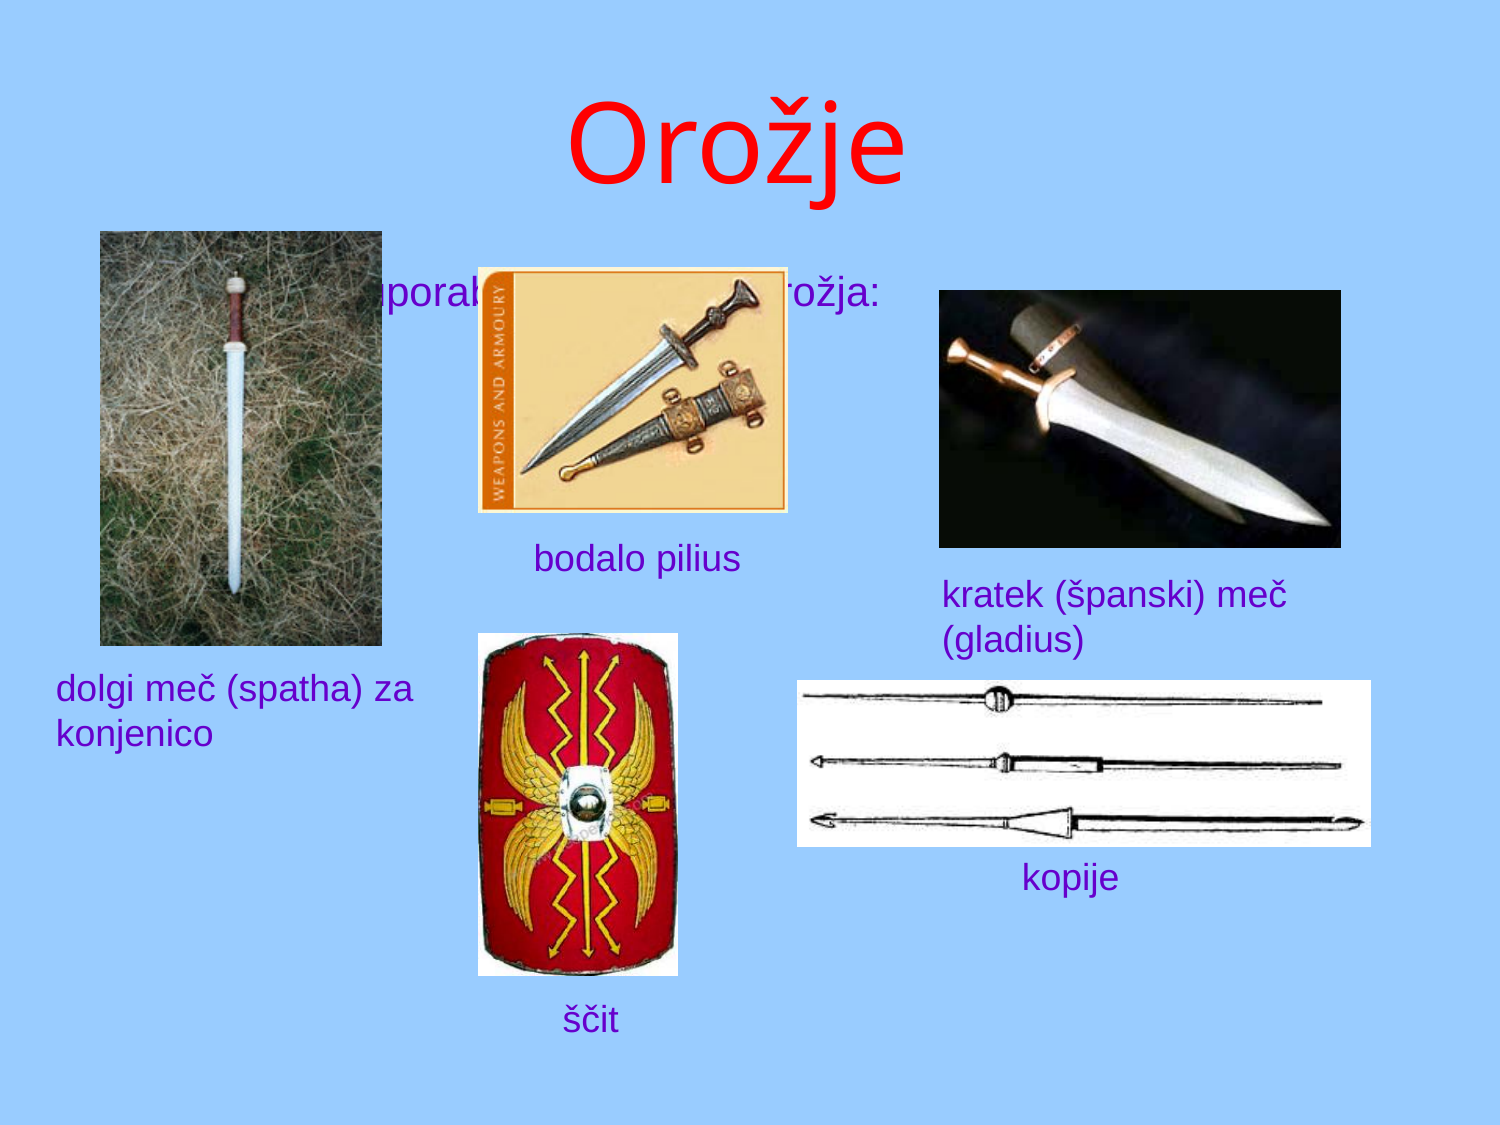

# Orožje
 Rimljani so uporabljali naslednja orožja:
 bodalo pilius
kratek (španski) meč (gladius)
dolgi meč (spatha) za konjenico
 kopije
 ščit